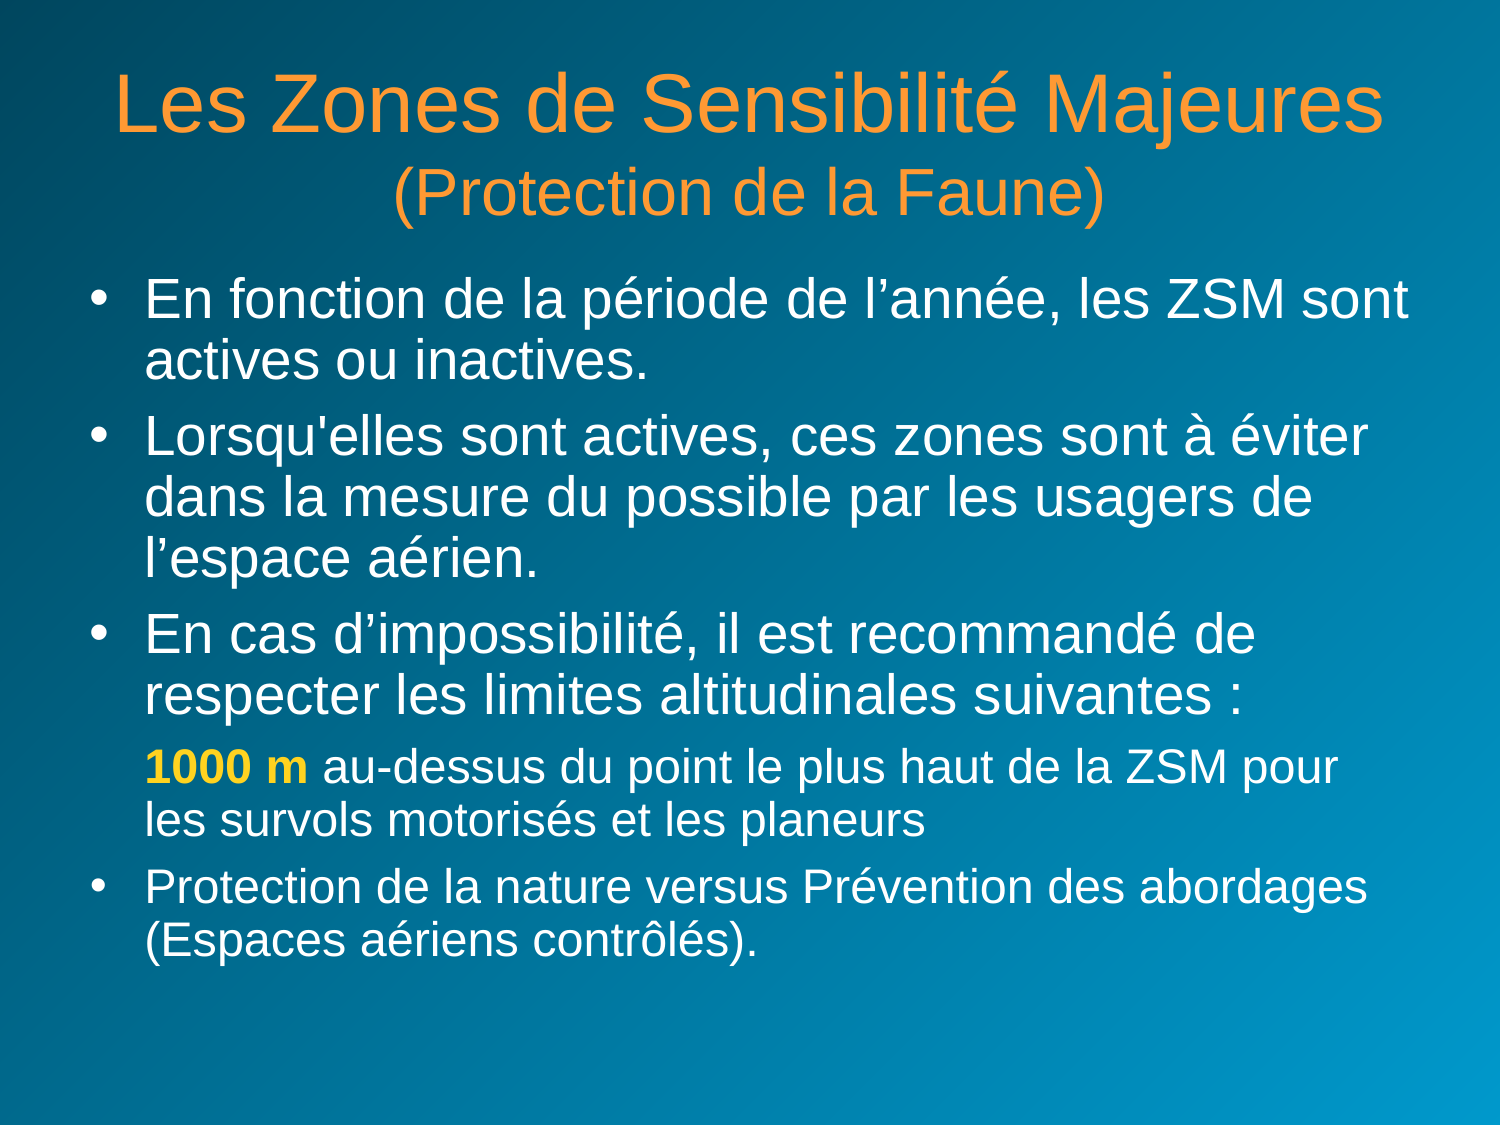

# Les Zones de Sensibilité Majeures (Protection de la Faune)
En fonction de la période de l’année, les ZSM sont actives ou inactives.
Lorsqu'elles sont actives, ces zones sont à éviter dans la mesure du possible par les usagers de l’espace aérien.
En cas d’impossibilité, il est recommandé de respecter les limites altitudinales suivantes :
1000 m au-dessus du point le plus haut de la ZSM pour les survols motorisés et les planeurs
Protection de la nature versus Prévention des abordages (Espaces aériens contrôlés).